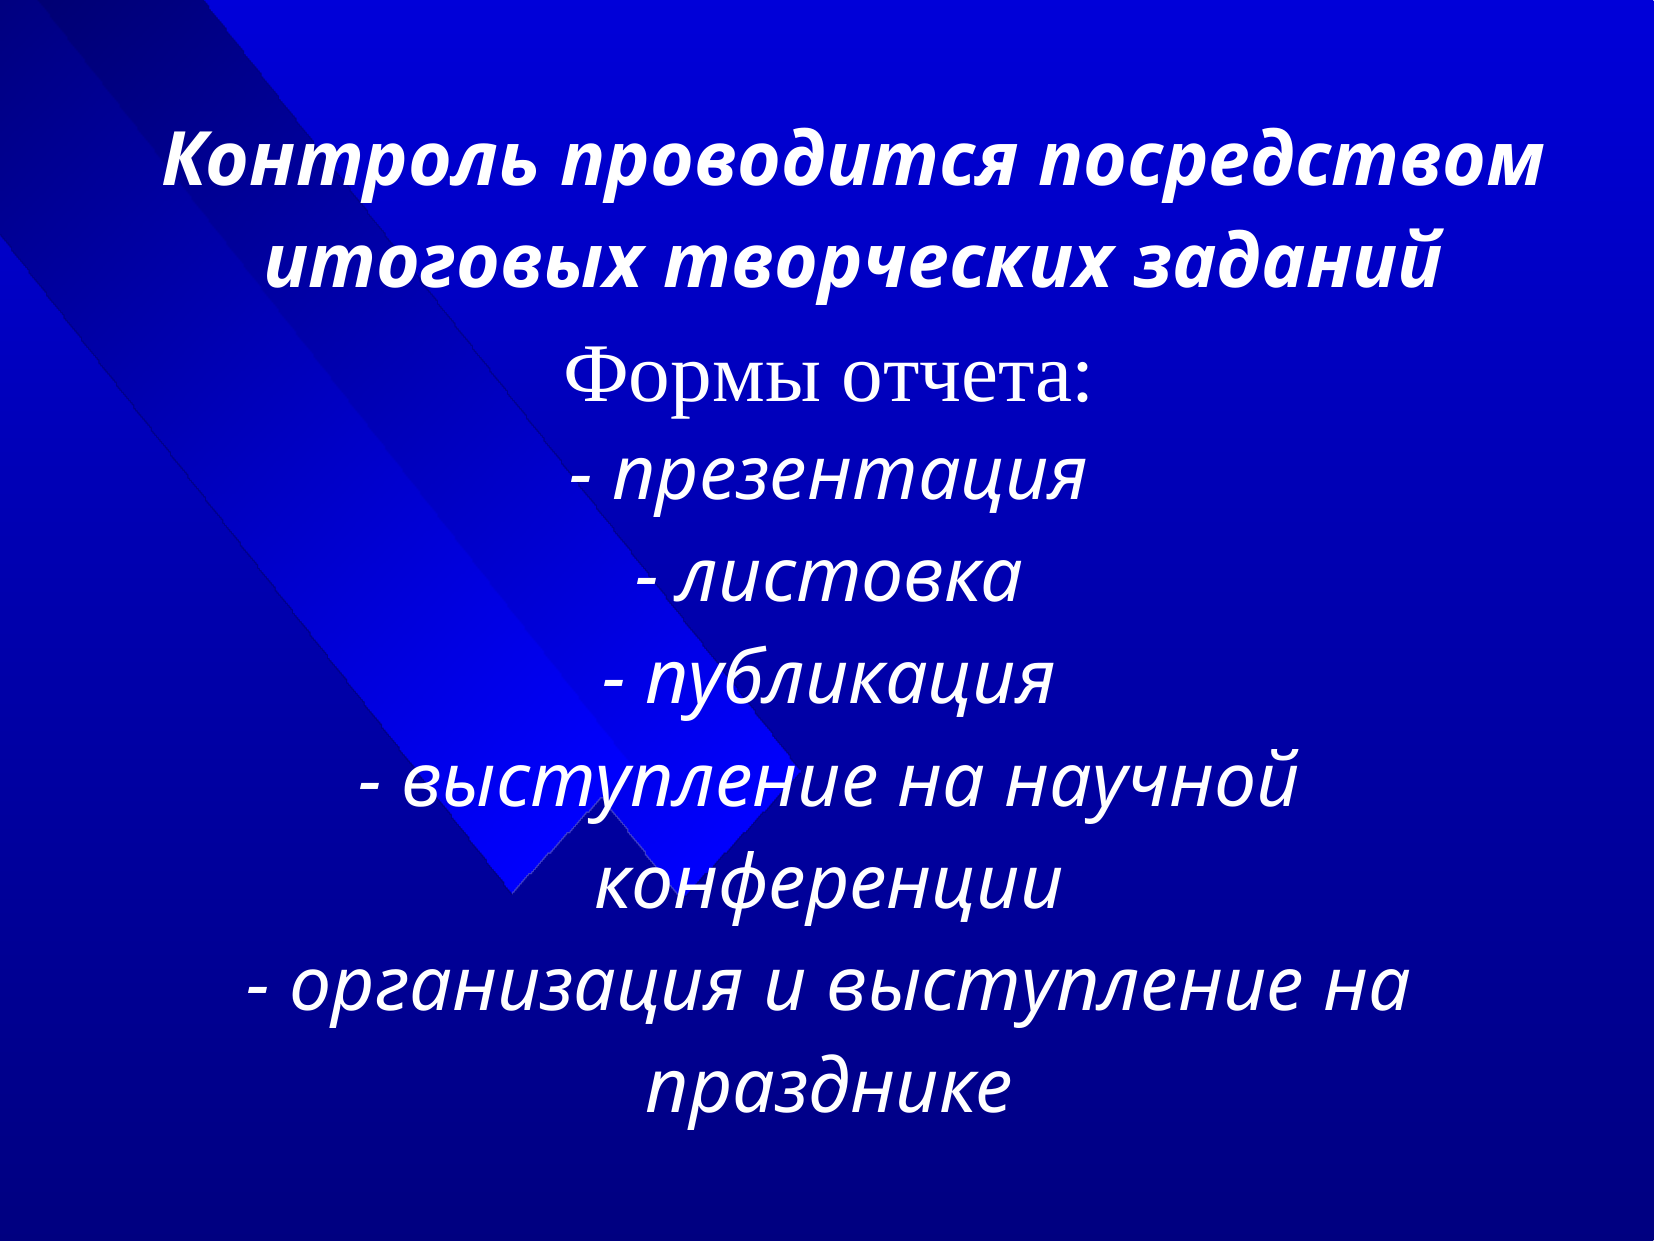

Контроль проводится посредством итоговых творческих заданий
# Формы отчета: - презентация - листовка - публикация - выступление на научной конференции - организация и выступление на празднике